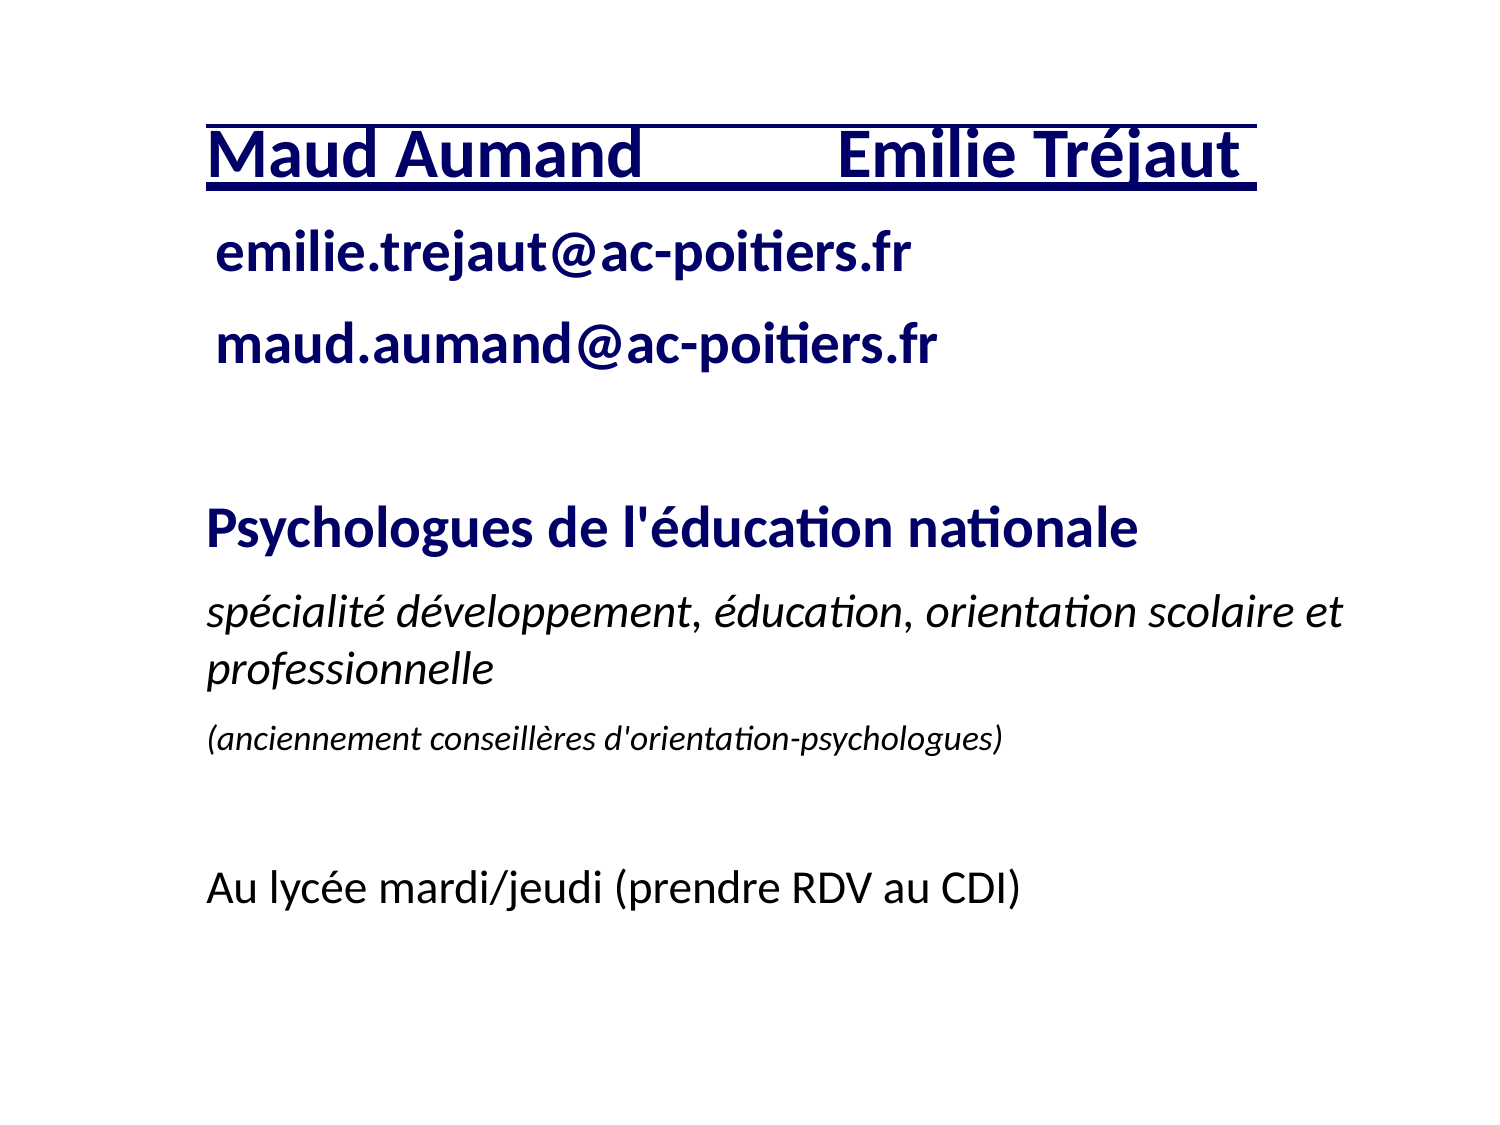

Maud Aumand Emilie Tréjaut
 emilie.trejaut@ac-poitiers.fr
 maud.aumand@ac-poitiers.fr
Psychologues de l'éducation nationale
spécialité développement, éducation, orientation scolaire et professionnelle
(anciennement conseillères d'orientation-psychologues)
Au lycée mardi/jeudi (prendre RDV au CDI)
#